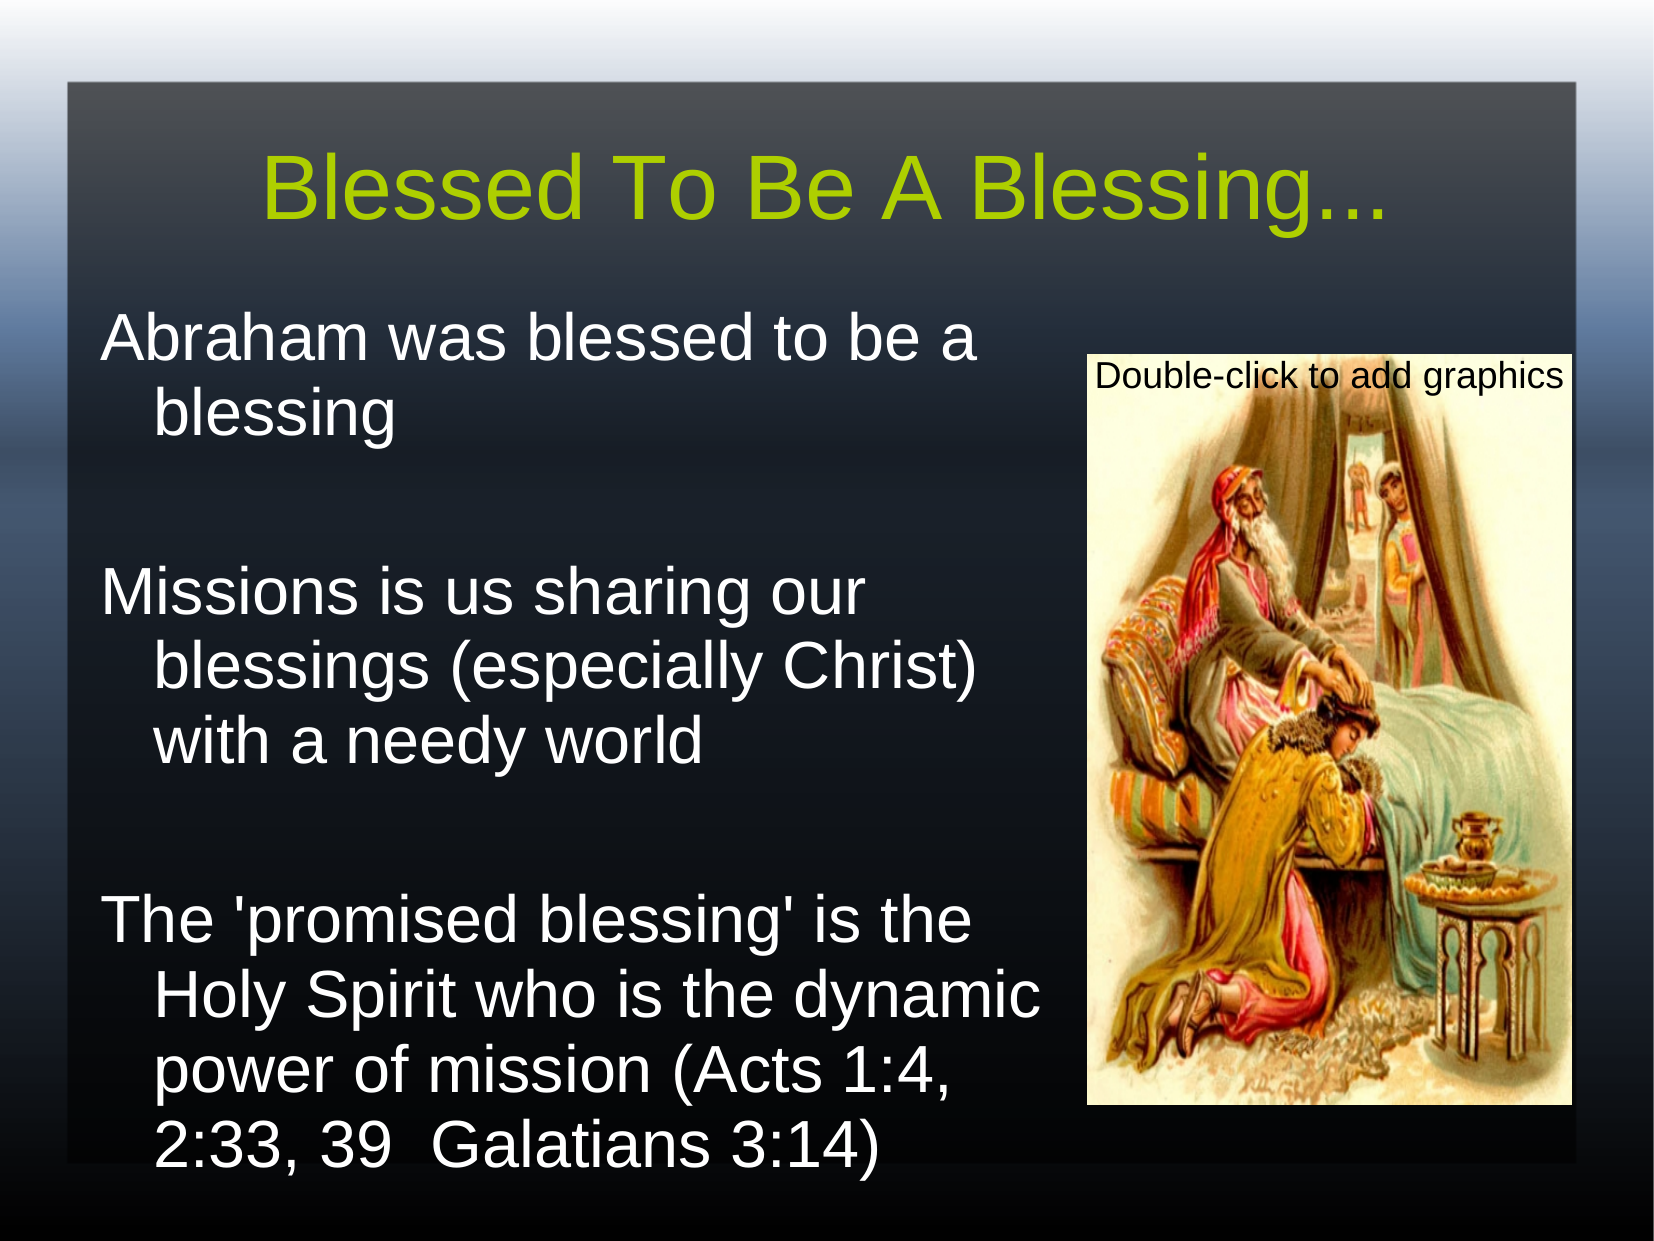

# Blessed To Be A Blessing...
Abraham was blessed to be a blessing
Missions is us sharing our blessings (especially Christ) with a needy world
The 'promised blessing' is the Holy Spirit who is the dynamic power of mission (Acts 1:4, 2:33, 39 Galatians 3:14)